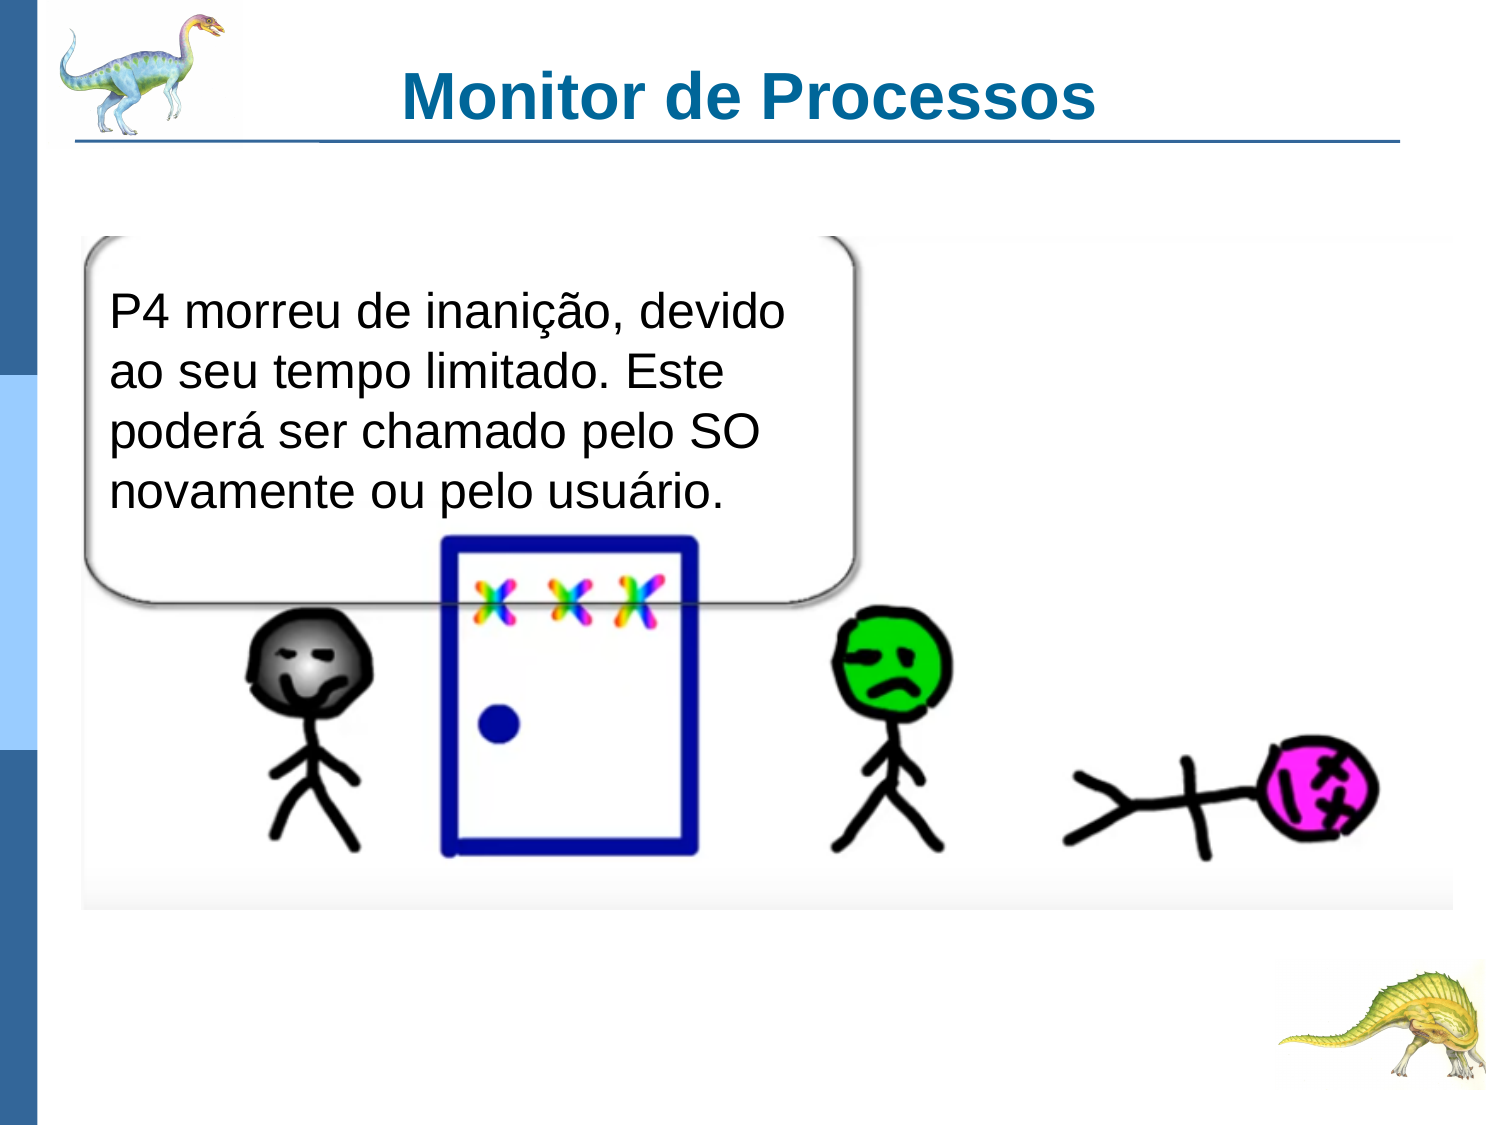

Monitor de Processos
P4 morreu de inanição, devido ao seu tempo limitado. Este poderá ser chamado pelo SO novamente ou pelo usuário.